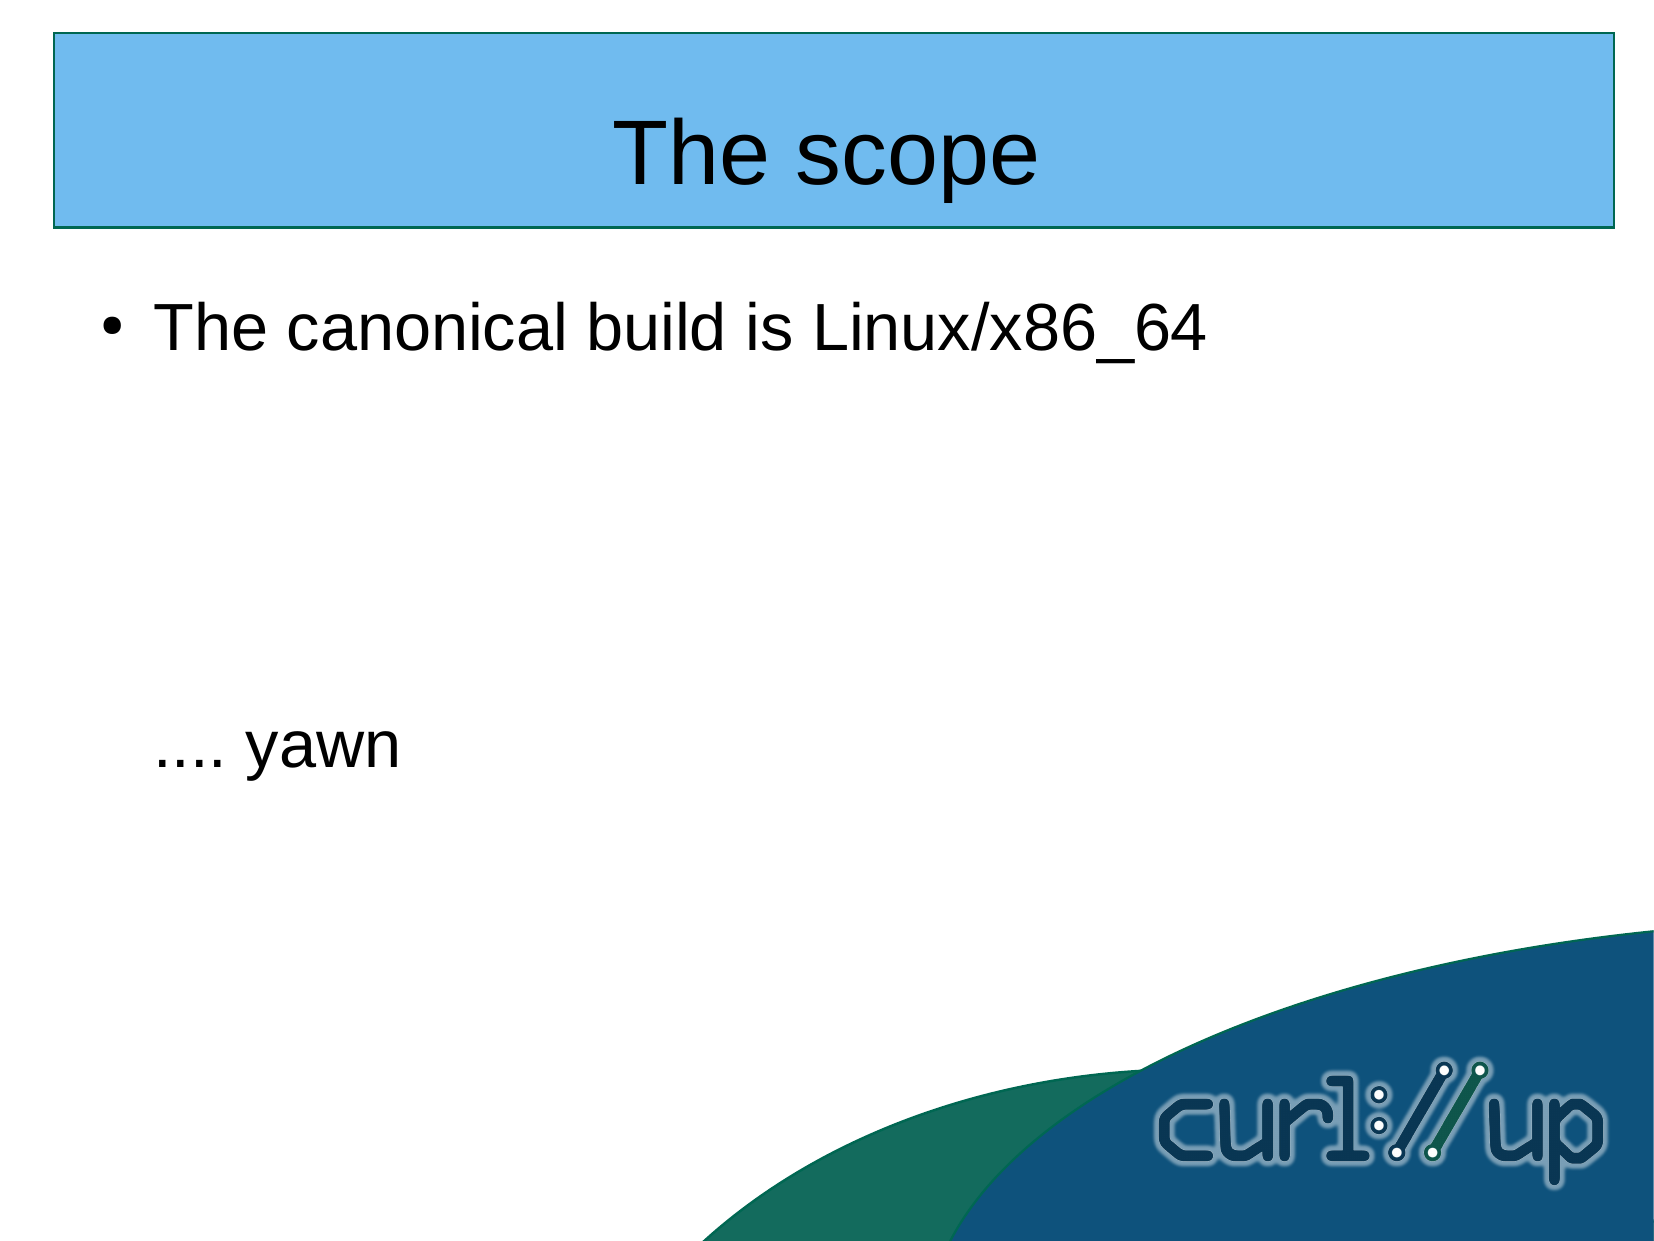

# The scope
The canonical build is Linux/x86_64
.... yawn